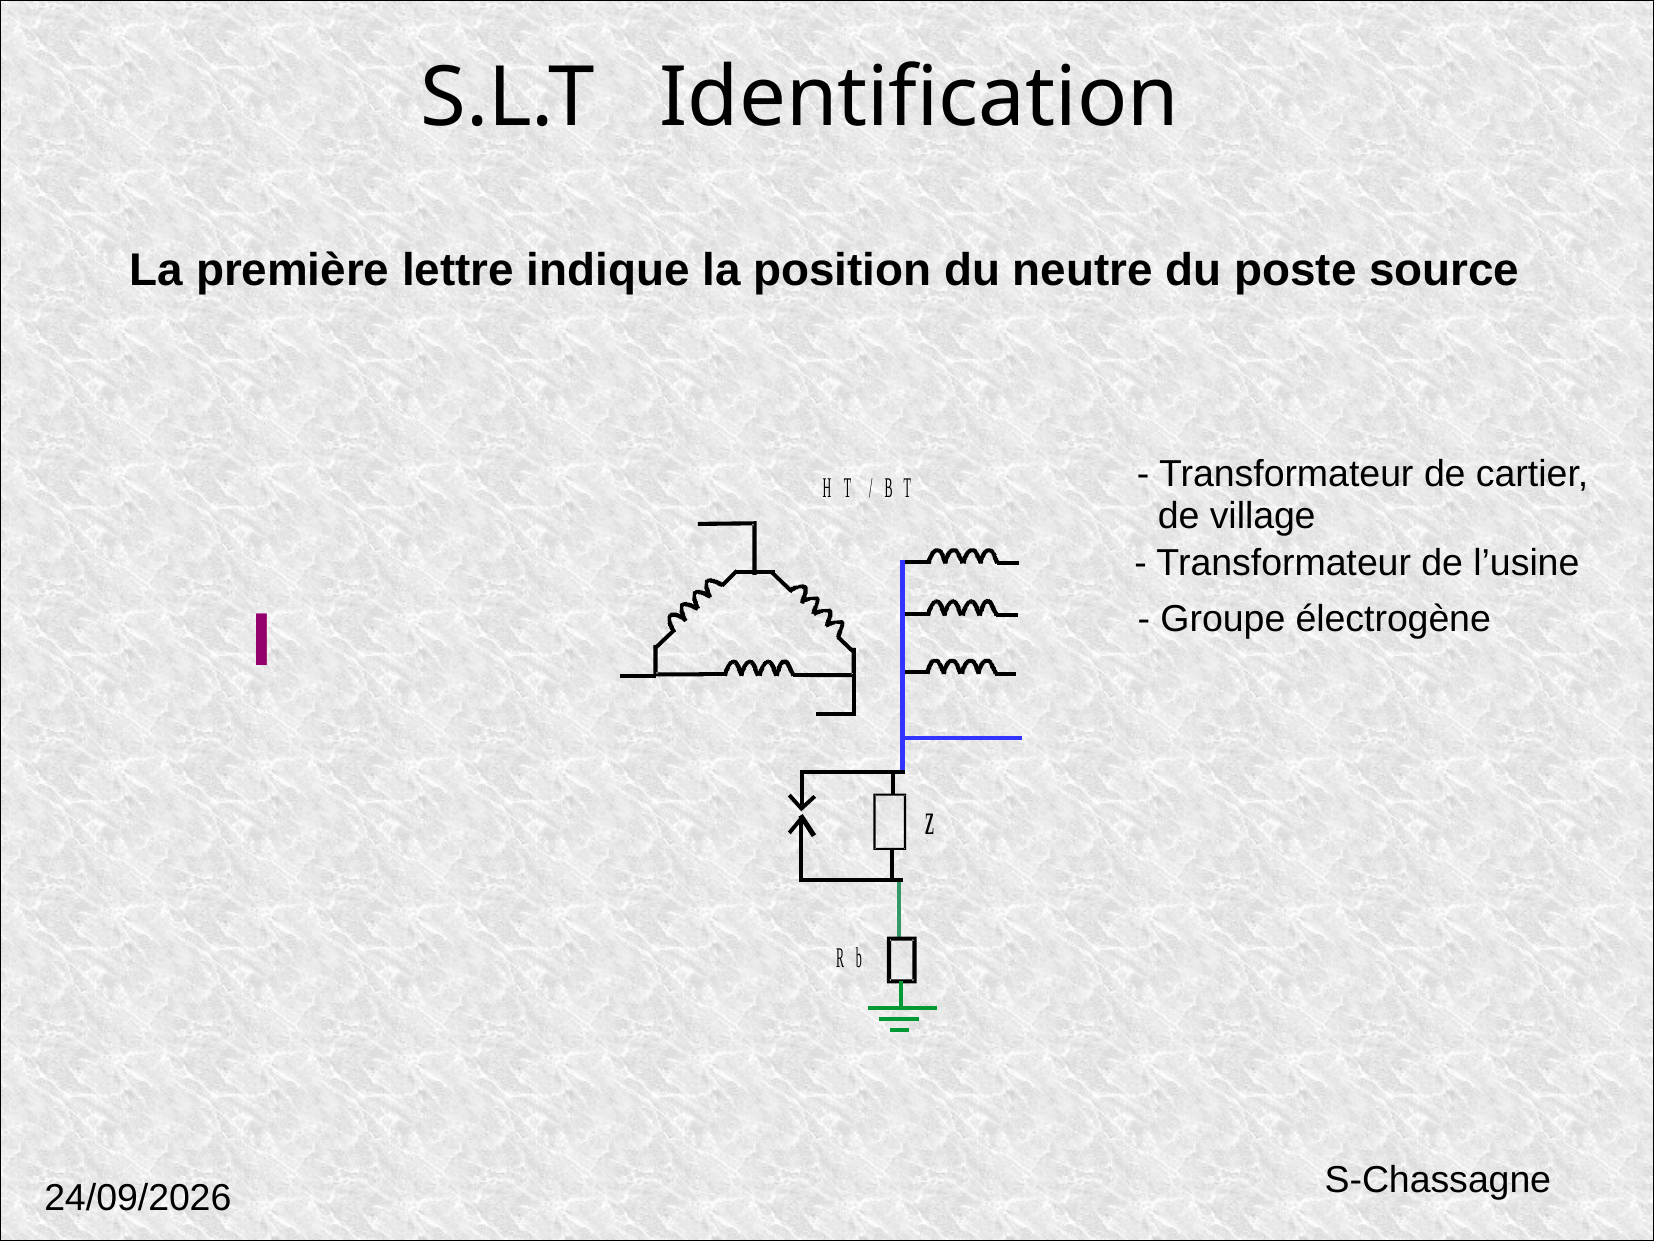

S.L.T Identification
La première lettre indique la position du neutre du poste source
- Transformateur de cartier,
 de village
- Transformateur de l’usine
I
- Groupe électrogène